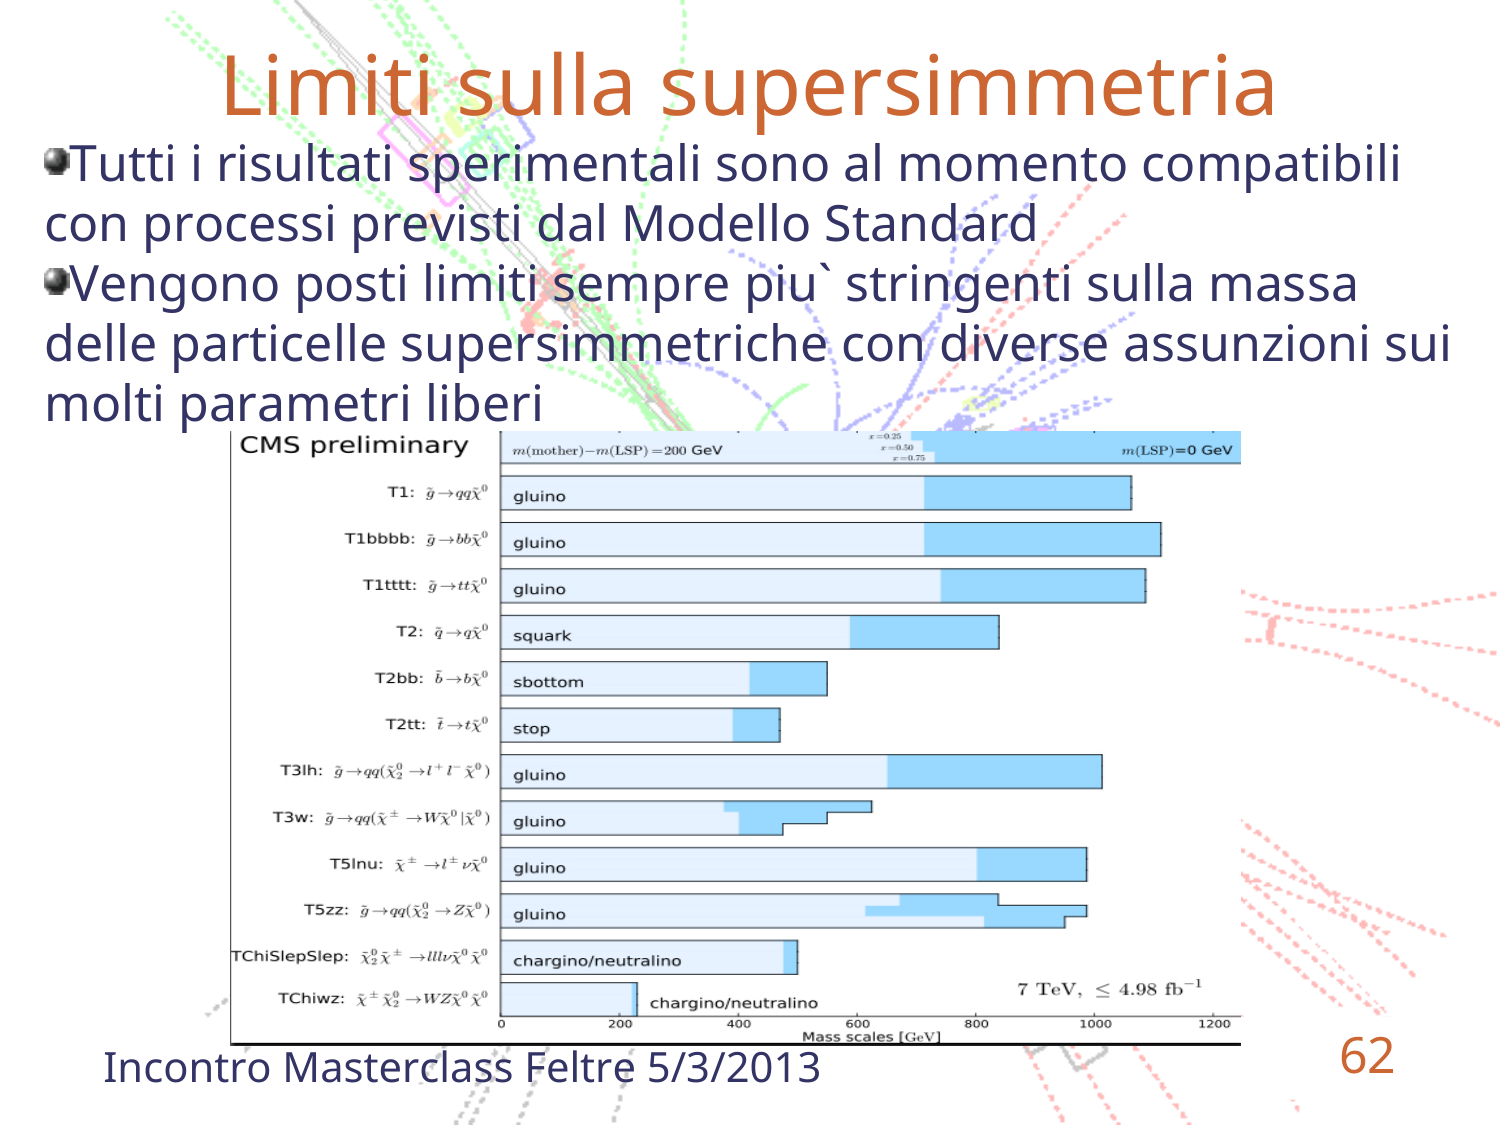

# Limiti sulla supersimmetria
Tutti i risultati sperimentali sono al momento compatibili con processi previsti dal Modello Standard
Vengono posti limiti sempre piu` stringenti sulla massa delle particelle supersimmetriche con diverse assunzioni sui molti parametri liberi
62